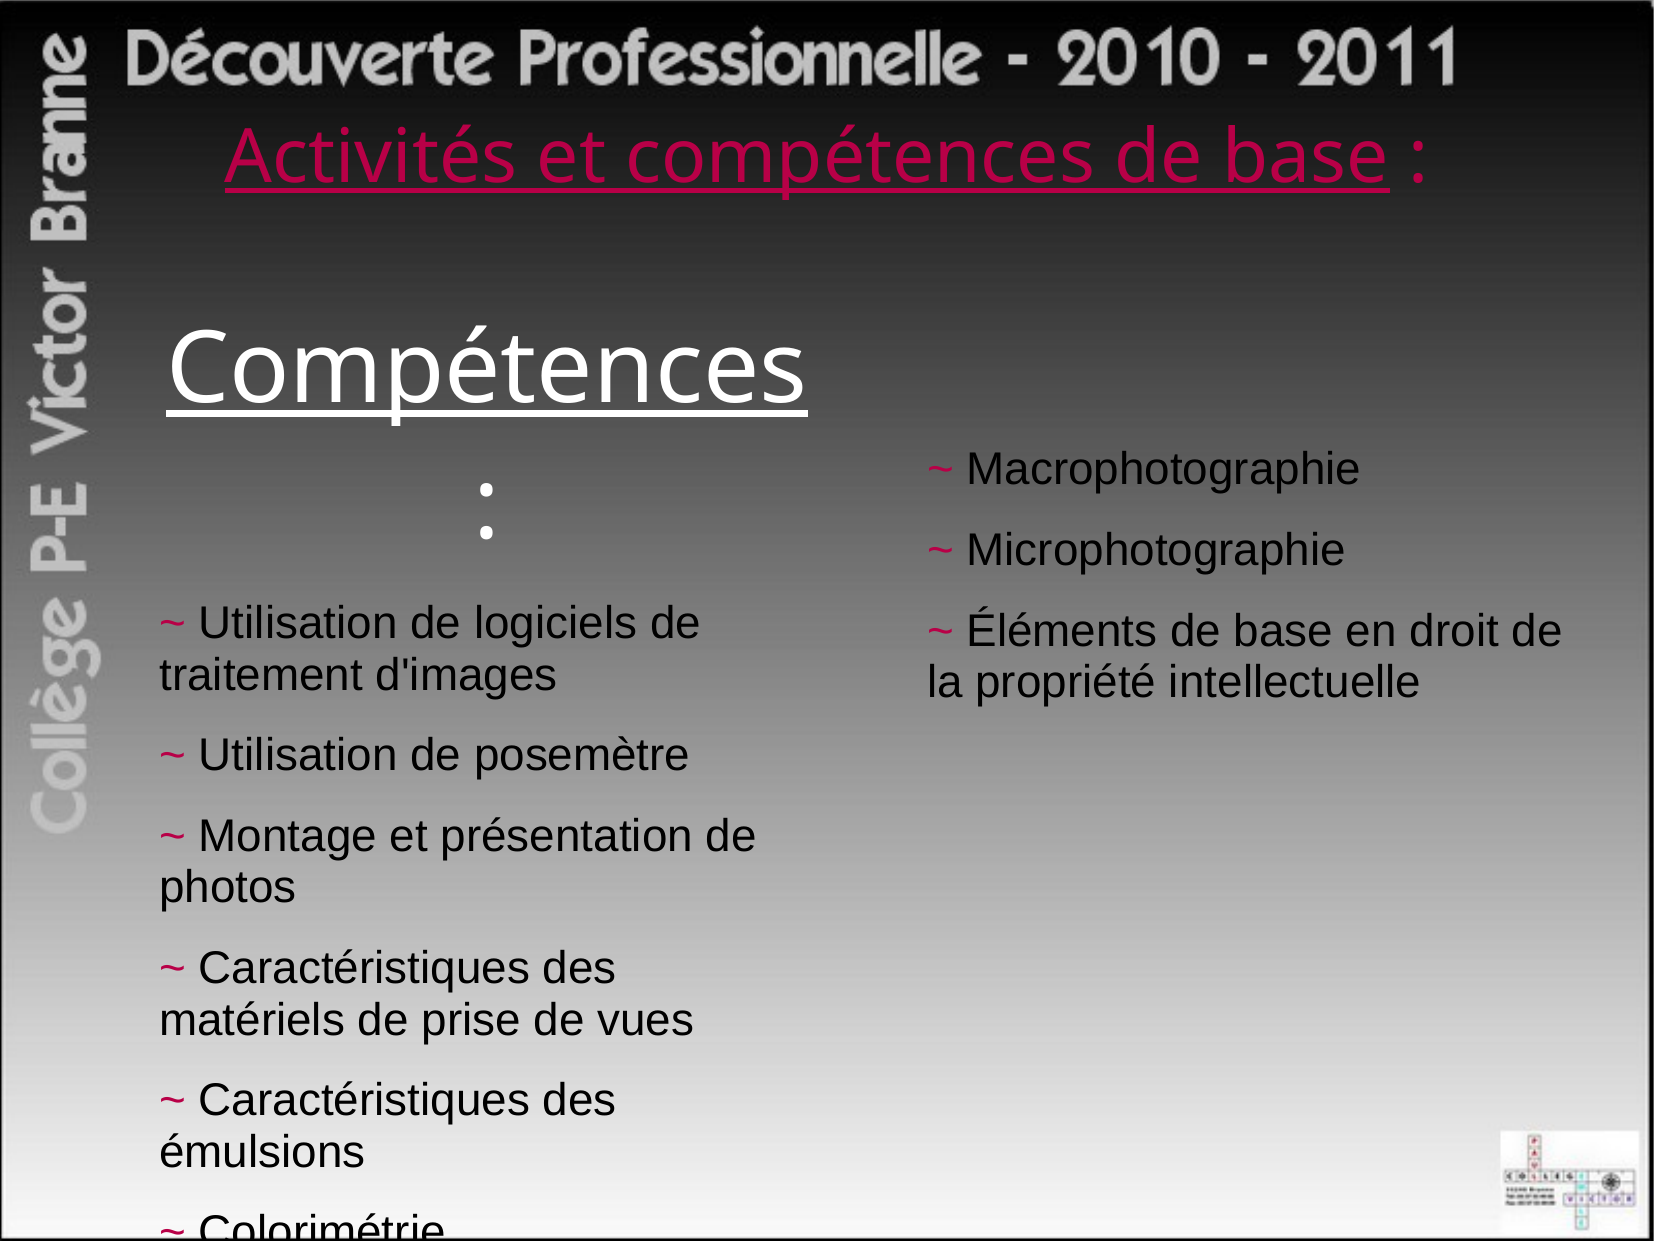

# Activités et compétences de base :
Compétences :
~ Utilisation de logiciels de traitement d'images
~ Utilisation de posemètre
~ Montage et présentation de photos
~ Caractéristiques des matériels de prise de vues
~ Caractéristiques des émulsions
~ Colorimétrie
~ Optique
~ Macrophotographie
~ Microphotographie
~ Éléments de base en droit de la propriété intellectuelle